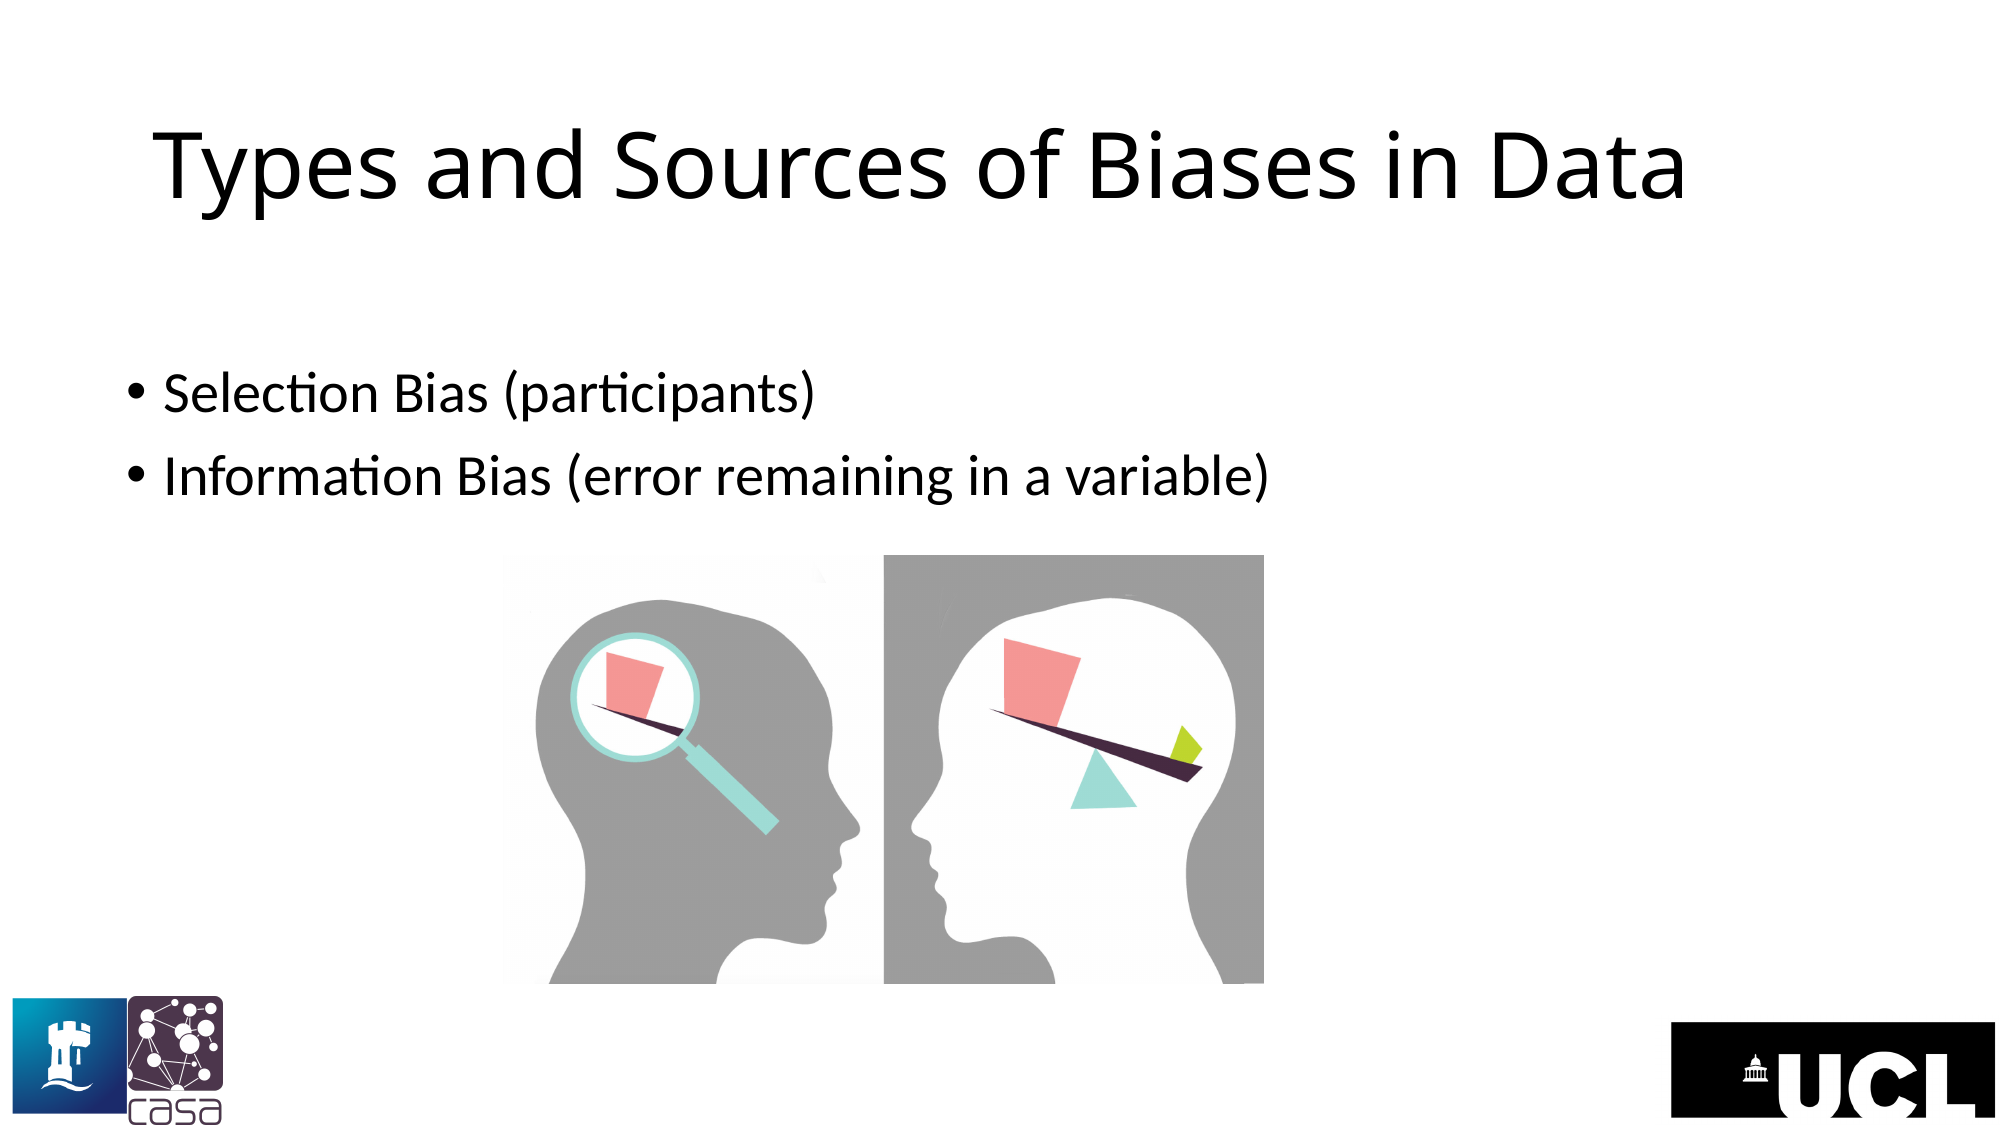

# Types and Sources of Biases in Data
Selection Bias (participants)
Information Bias (error remaining in a variable)